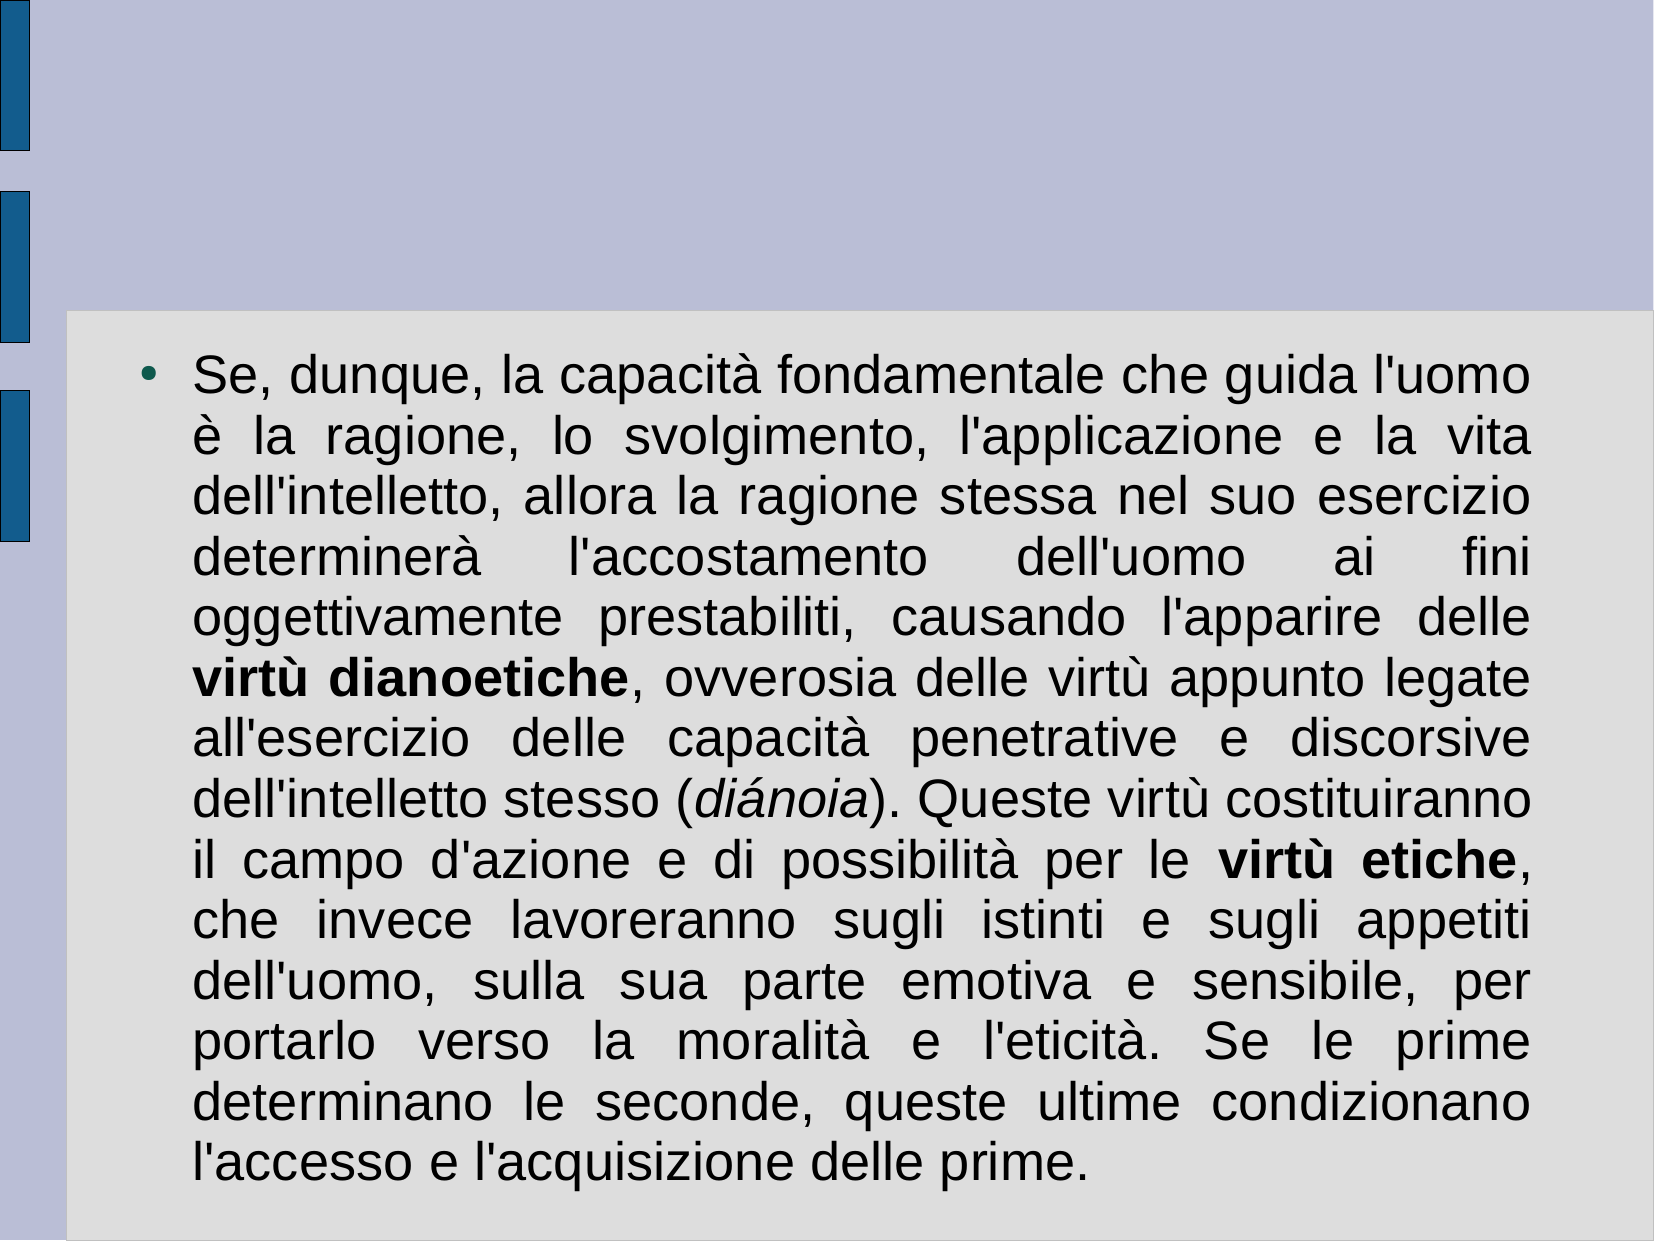

#
Se, dunque, la capacità fondamentale che guida l'uomo è la ragione, lo svolgimento, l'applicazione e la vita dell'intelletto, allora la ragione stessa nel suo esercizio determinerà l'accostamento dell'uomo ai fini oggettivamente prestabiliti, causando l'apparire delle virtù dianoetiche, ovverosia delle virtù appunto legate all'esercizio delle capacità penetrative e discorsive dell'intelletto stesso (diánoia). Queste virtù costituiranno il campo d'azione e di possibilità per le virtù etiche, che invece lavoreranno sugli istinti e sugli appetiti dell'uomo, sulla sua parte emotiva e sensibile, per portarlo verso la moralità e l'eticità. Se le prime determinano le seconde, queste ultime condizionano l'accesso e l'acquisizione delle prime.